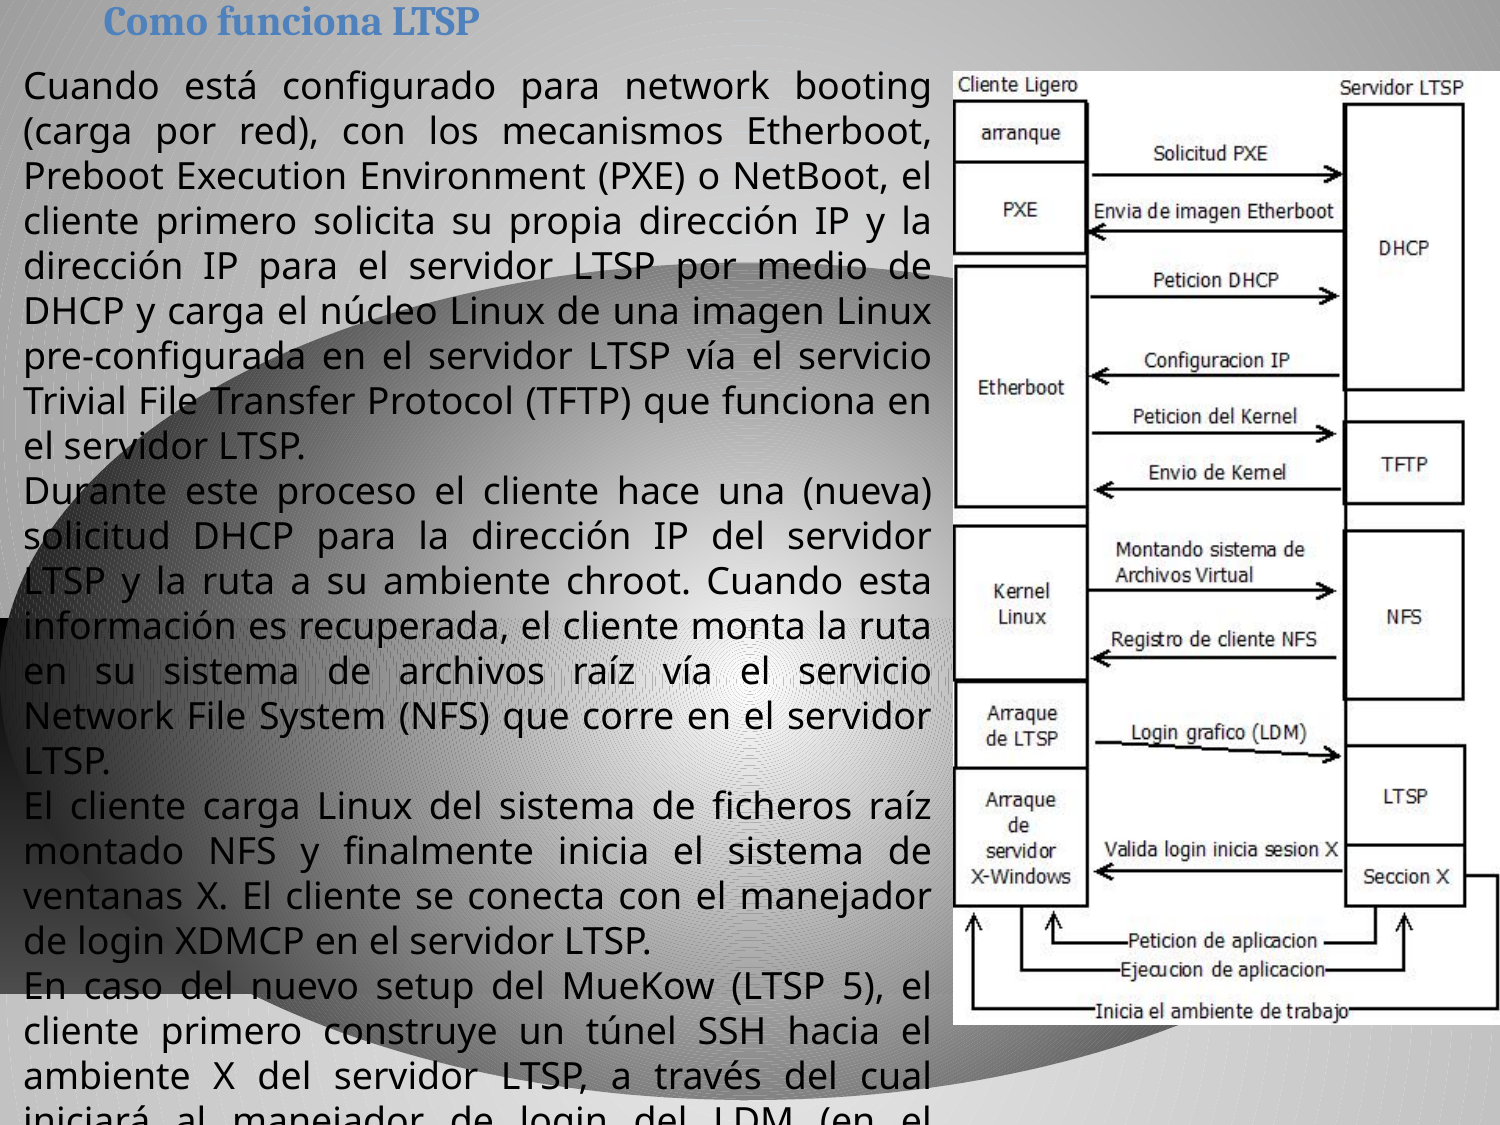

Como funciona LTSP
Cuando está configurado para network booting (carga por red), con los mecanismos Etherboot, Preboot Execution Environment (PXE) o NetBoot, el cliente primero solicita su propia dirección IP y la dirección IP para el servidor LTSP por medio de DHCP y carga el núcleo Linux de una imagen Linux pre-configurada en el servidor LTSP vía el servicio Trivial File Transfer Protocol (TFTP) que funciona en el servidor LTSP.
Durante este proceso el cliente hace una (nueva) solicitud DHCP para la dirección IP del servidor LTSP y la ruta a su ambiente chroot. Cuando esta información es recuperada, el cliente monta la ruta en su sistema de archivos raíz vía el servicio Network File System (NFS) que corre en el servidor LTSP.
El cliente carga Linux del sistema de ficheros raíz montado NFS y finalmente inicia el sistema de ventanas X. El cliente se conecta con el manejador de login XDMCP en el servidor LTSP.
En caso del nuevo setup del MueKow (LTSP 5), el cliente primero construye un túnel SSH hacia el ambiente X del servidor LTSP, a través del cual iniciará al manejador de login del LDM (en el servidor LTSP).